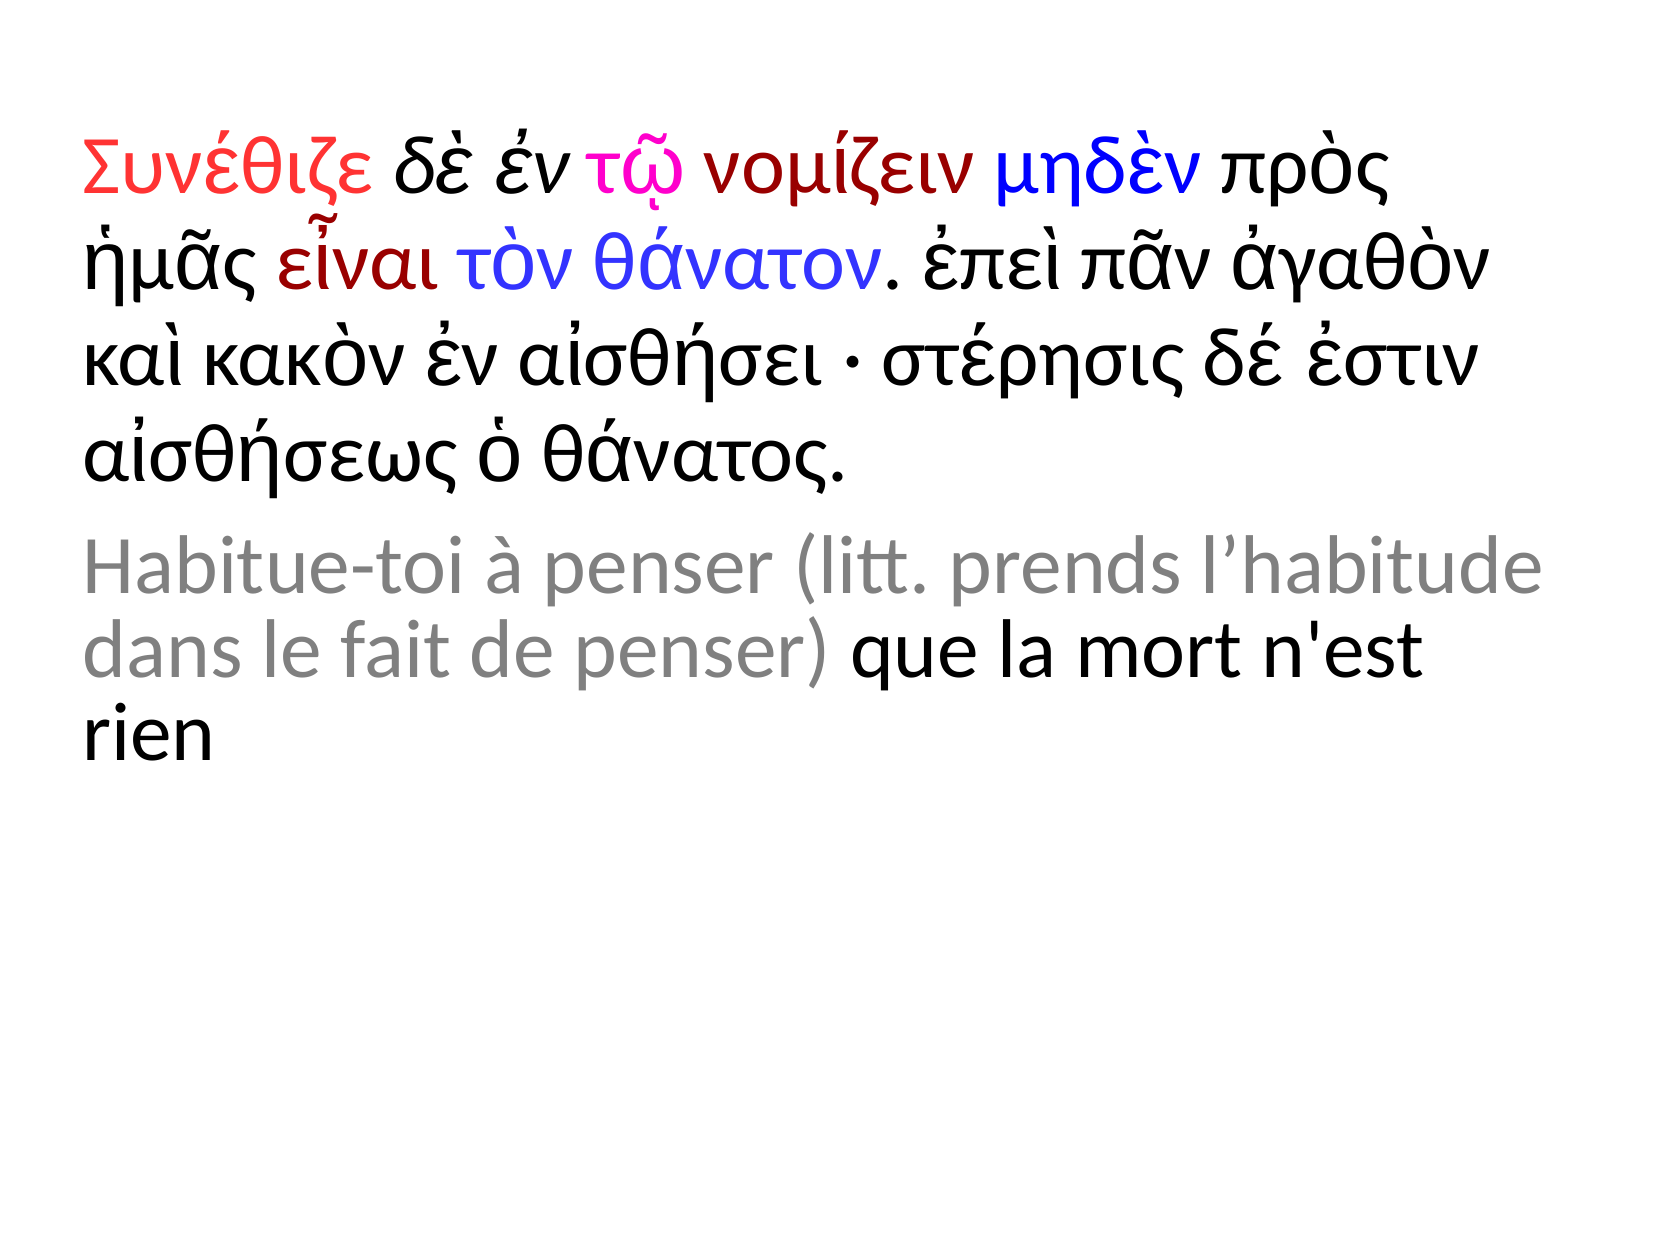

# Συνέθιζε δὲ ἐν τῷ νομίζειν μηδὲν πρὸς ἡμᾶς εἶναι τὸν θάνατον. ἐπεὶ πᾶν ἀγαθὸν καὶ κακὸν ἐν αἰσθήσει · στέρησις δέ ἐστιν αἰσθήσεως ὁ θάνατος.
Habitue-toi à penser (litt. prends l’habitude dans le fait de penser) que la mort n'est rien